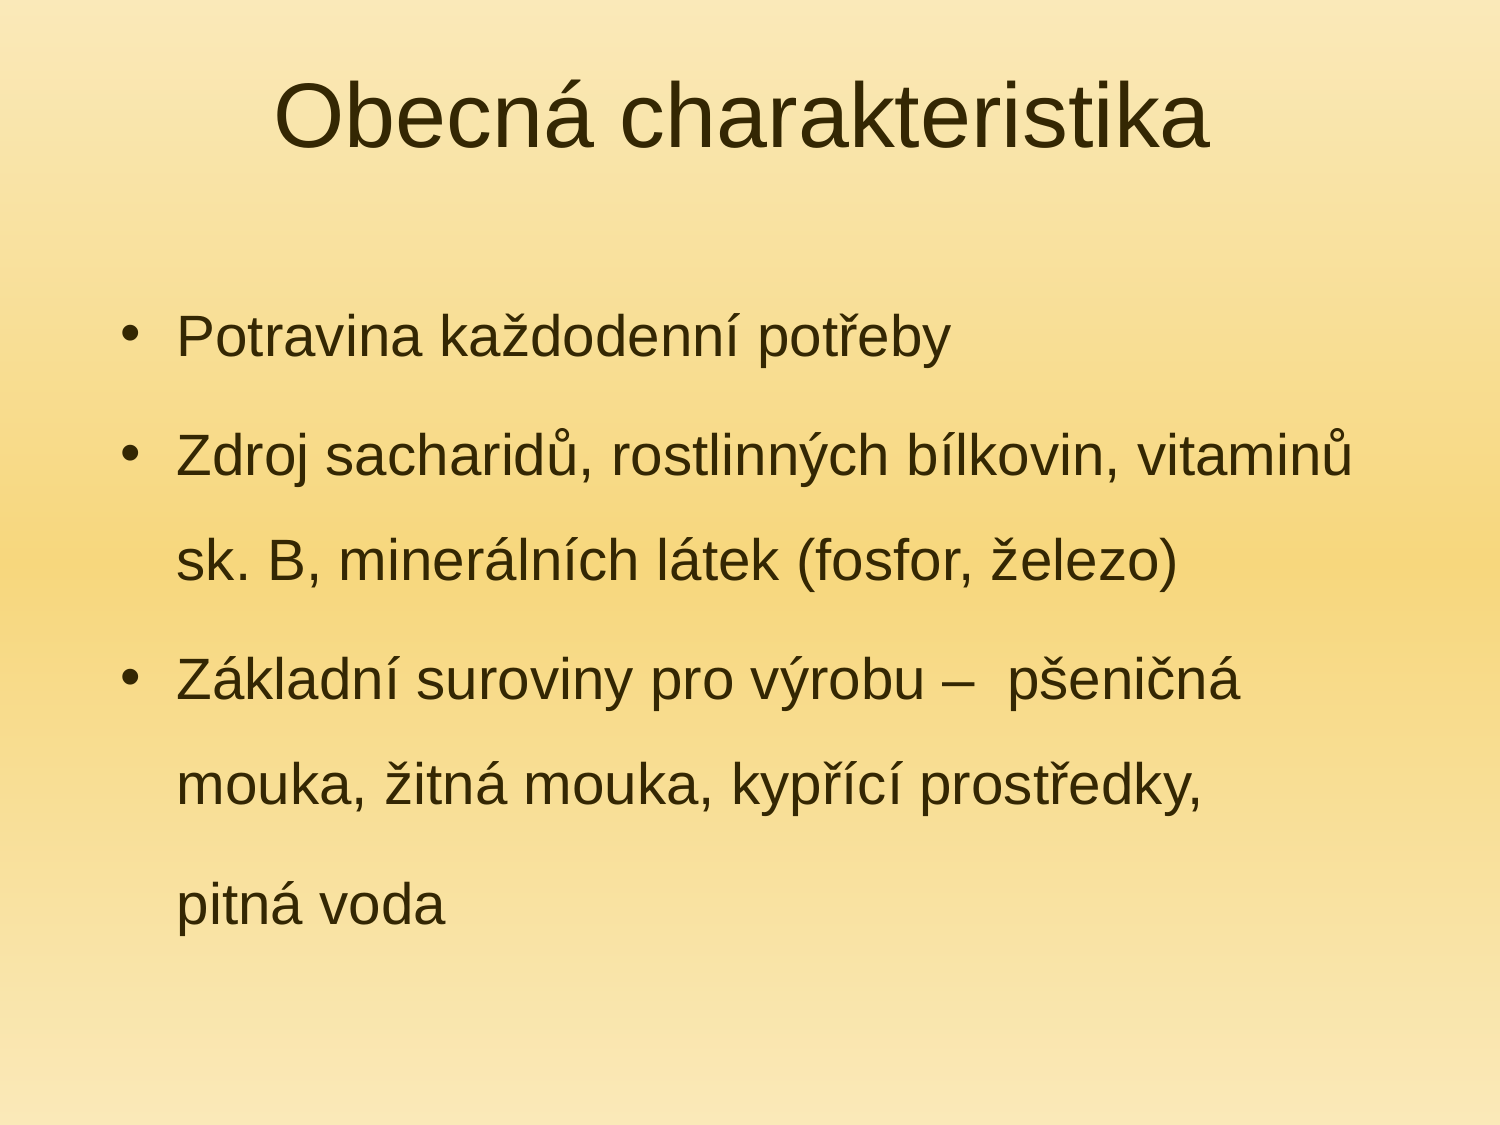

# Obecná charakteristika
Potravina každodenní potřeby
Zdroj sacharidů, rostlinných bílkovin, vitaminů sk. B, minerálních látek (fosfor, železo)
Základní suroviny pro výrobu – pšeničná mouka, žitná mouka, kypřící prostředky,
	pitná voda